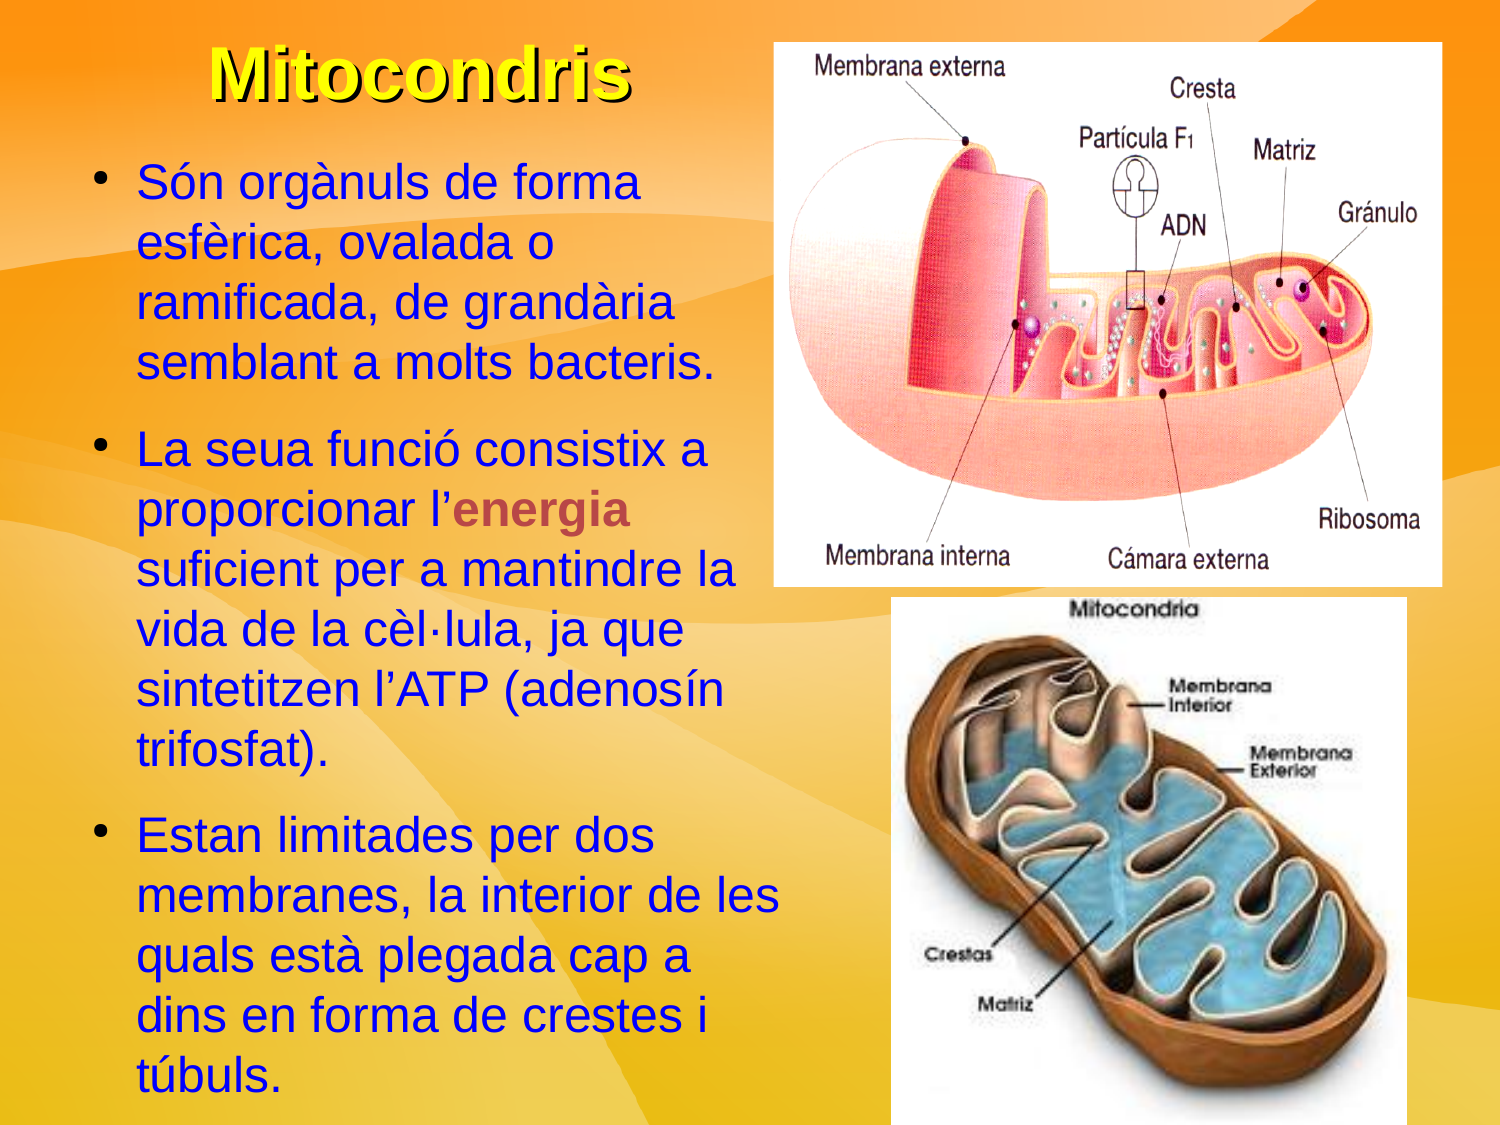

# Mitocondris
Són orgànuls de forma esfèrica, ovalada o ramificada, de grandària semblant a molts bacteris.
La seua funció consistix a proporcionar l’energia suficient per a mantindre la vida de la cèl·lula, ja que sintetitzen l’ATP (adenosín trifosfat).
Estan limitades per dos membranes, la interior de les quals està plegada cap a dins en forma de crestes i túbuls.